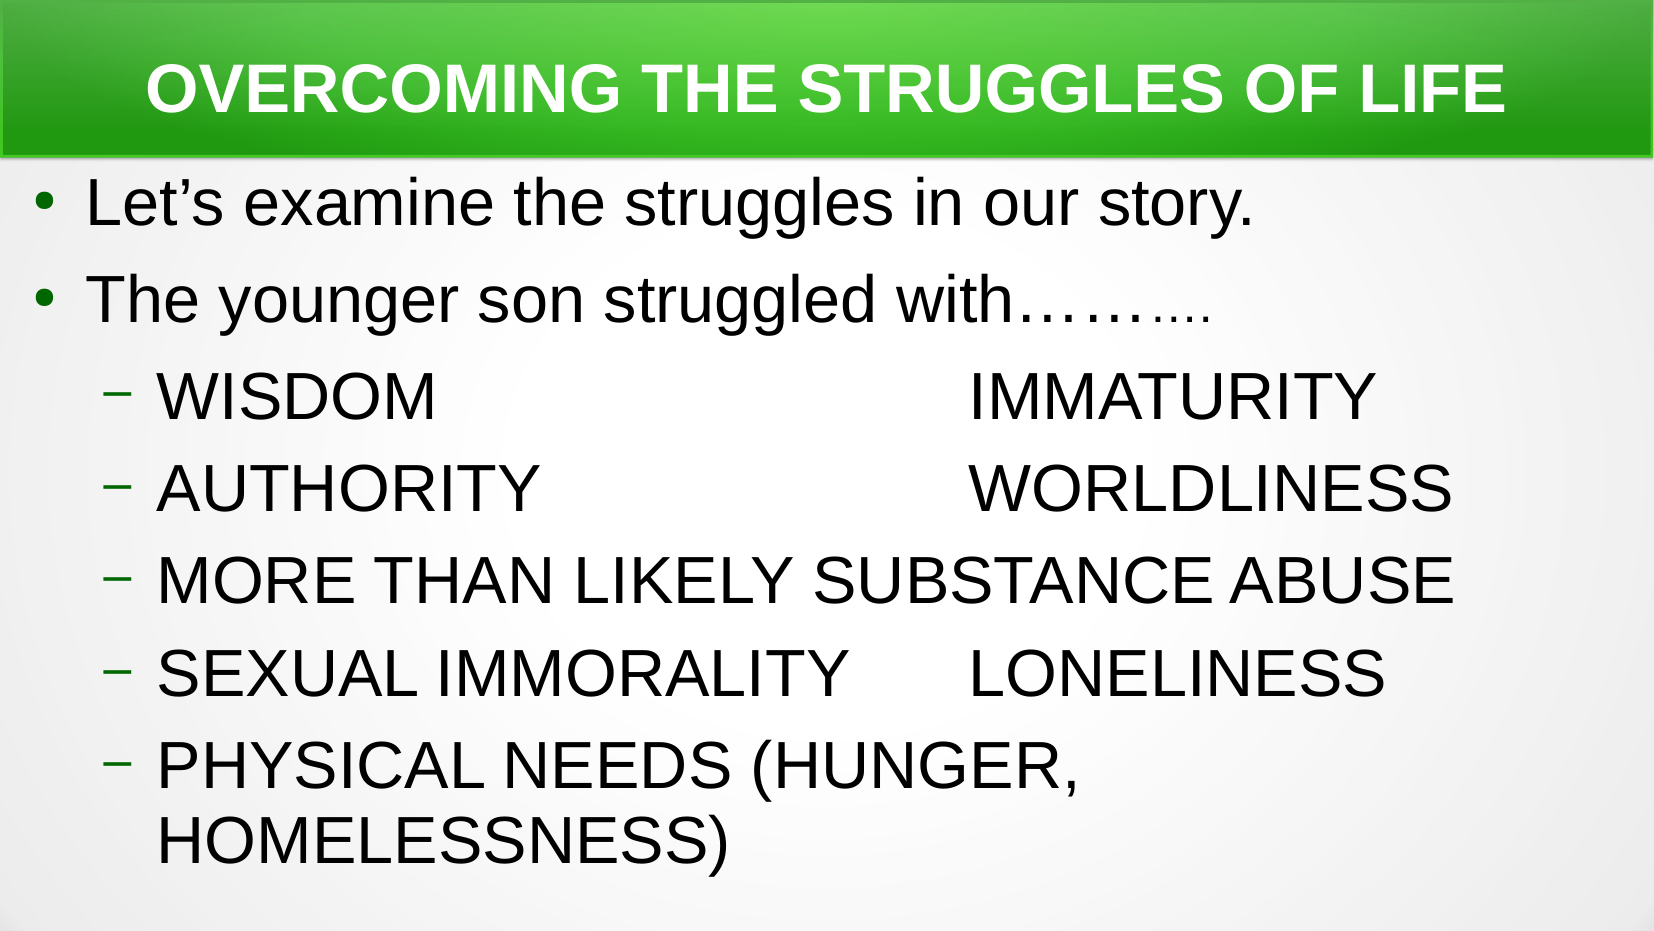

# OVERCOMING THE STRUGGLES OF LIFE
Let’s examine the struggles in our story.
The younger son struggled with……….
WISDOM		 				 	 	IMMATURITY
AUTHORITY					 	WORLDLINESS
MORE THAN LIKELY SUBSTANCE ABUSE
SEXUAL IMMORALITY	 	LONELINESS
PHYSICAL NEEDS (HUNGER, HOMELESSNESS)